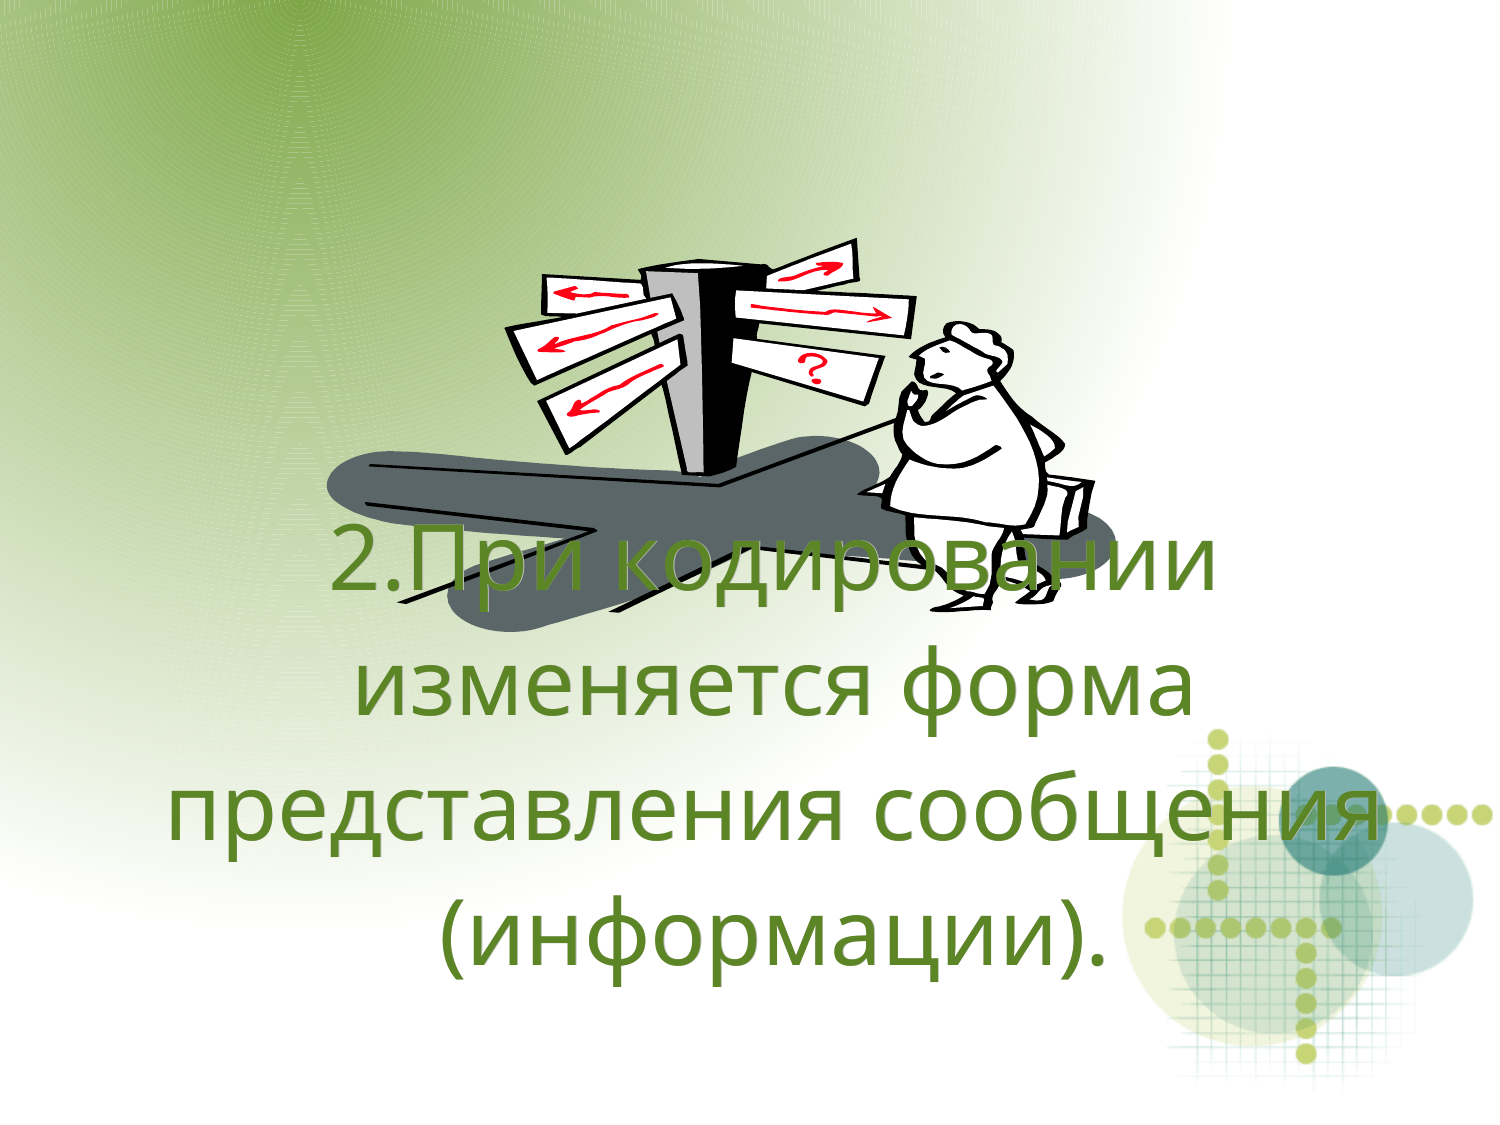

# 2.При кодировании изменяется форма представления сообщения (информации).